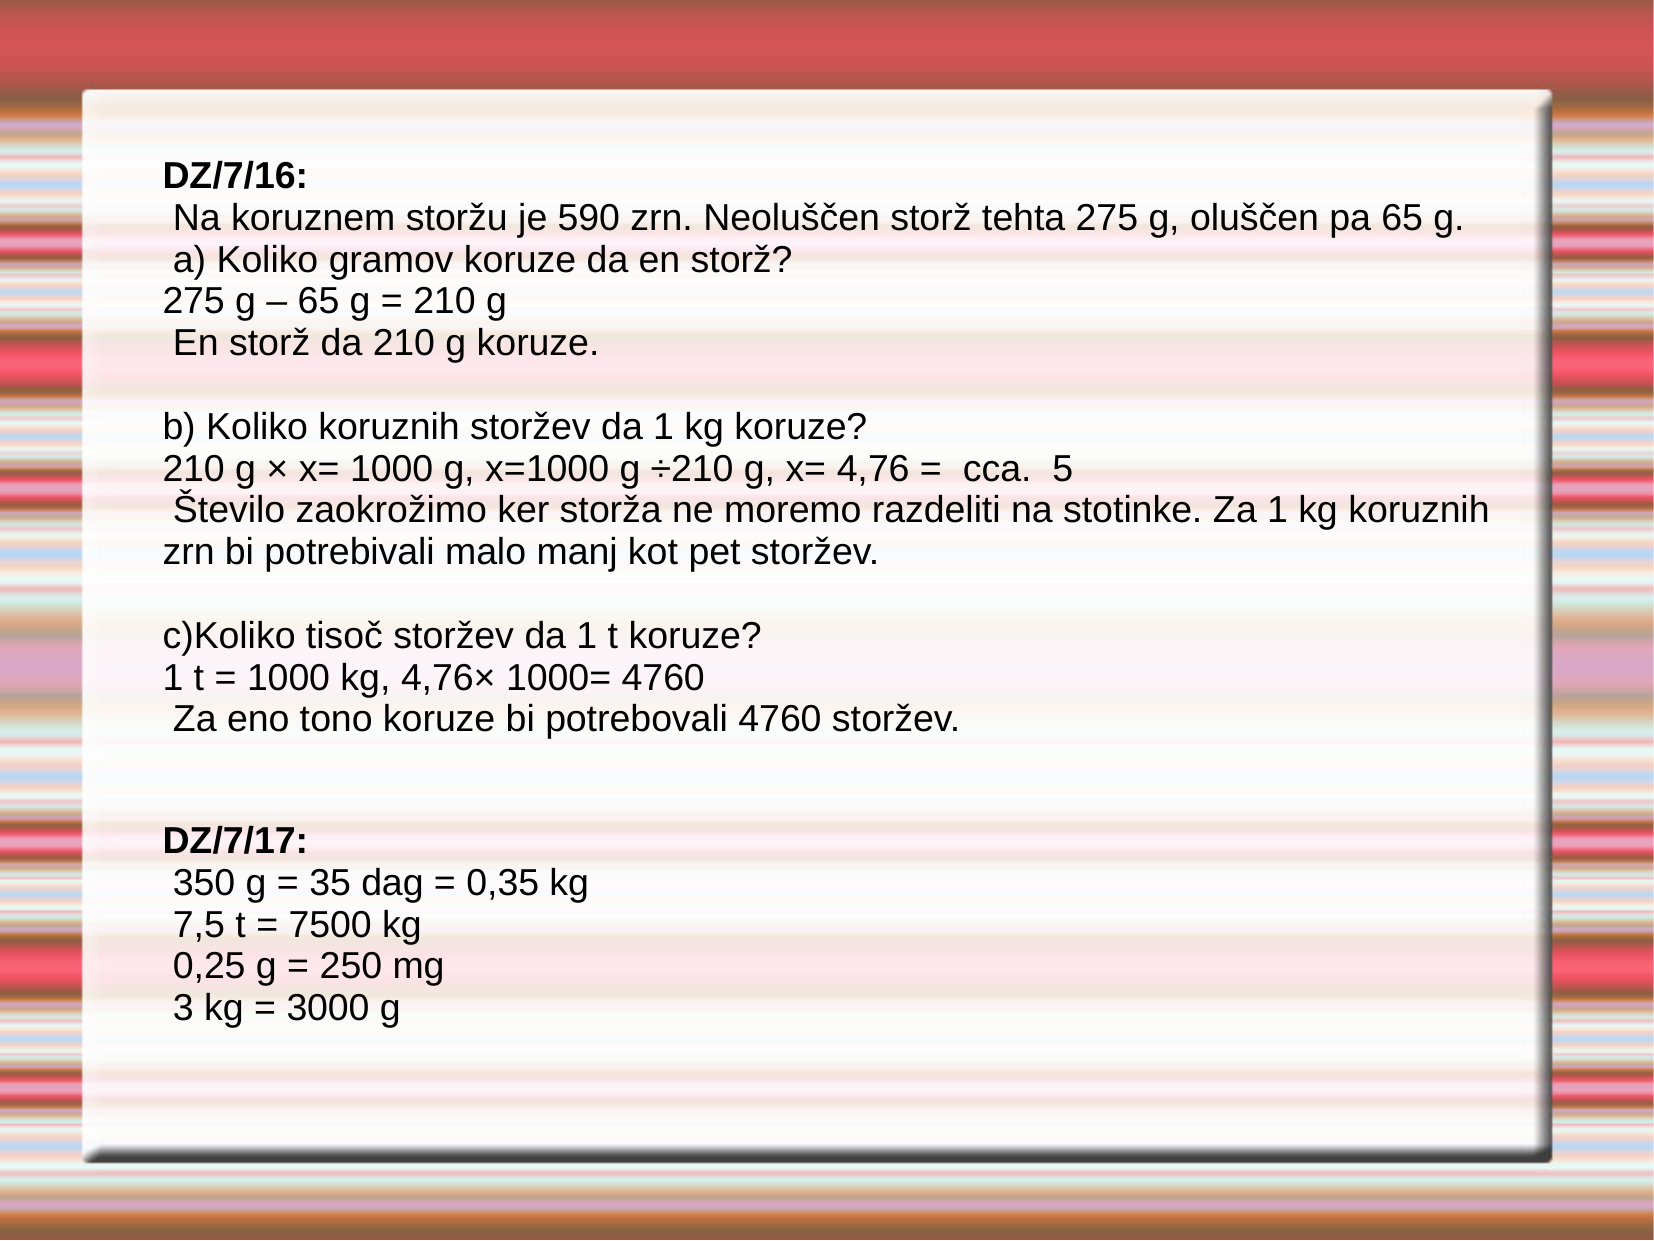

DZ/7/16:
 Na koruznem storžu je 590 zrn. Neoluščen storž tehta 275 g, oluščen pa 65 g.
 a) Koliko gramov koruze da en storž?
275 g – 65 g = 210 g
 En storž da 210 g koruze.
b) Koliko koruznih storžev da 1 kg koruze?
210 g × x= 1000 g, x=1000 g ÷210 g, x= 4,76 = cca. 5
 Število zaokrožimo ker storža ne moremo razdeliti na stotinke. Za 1 kg koruznih zrn bi potrebivali malo manj kot pet storžev.
c)Koliko tisoč storžev da 1 t koruze?
1 t = 1000 kg, 4,76× 1000= 4760
 Za eno tono koruze bi potrebovali 4760 storžev.
DZ/7/17:
 350 g = 35 dag = 0,35 kg
 7,5 t = 7500 kg
 0,25 g = 250 mg
 3 kg = 3000 g